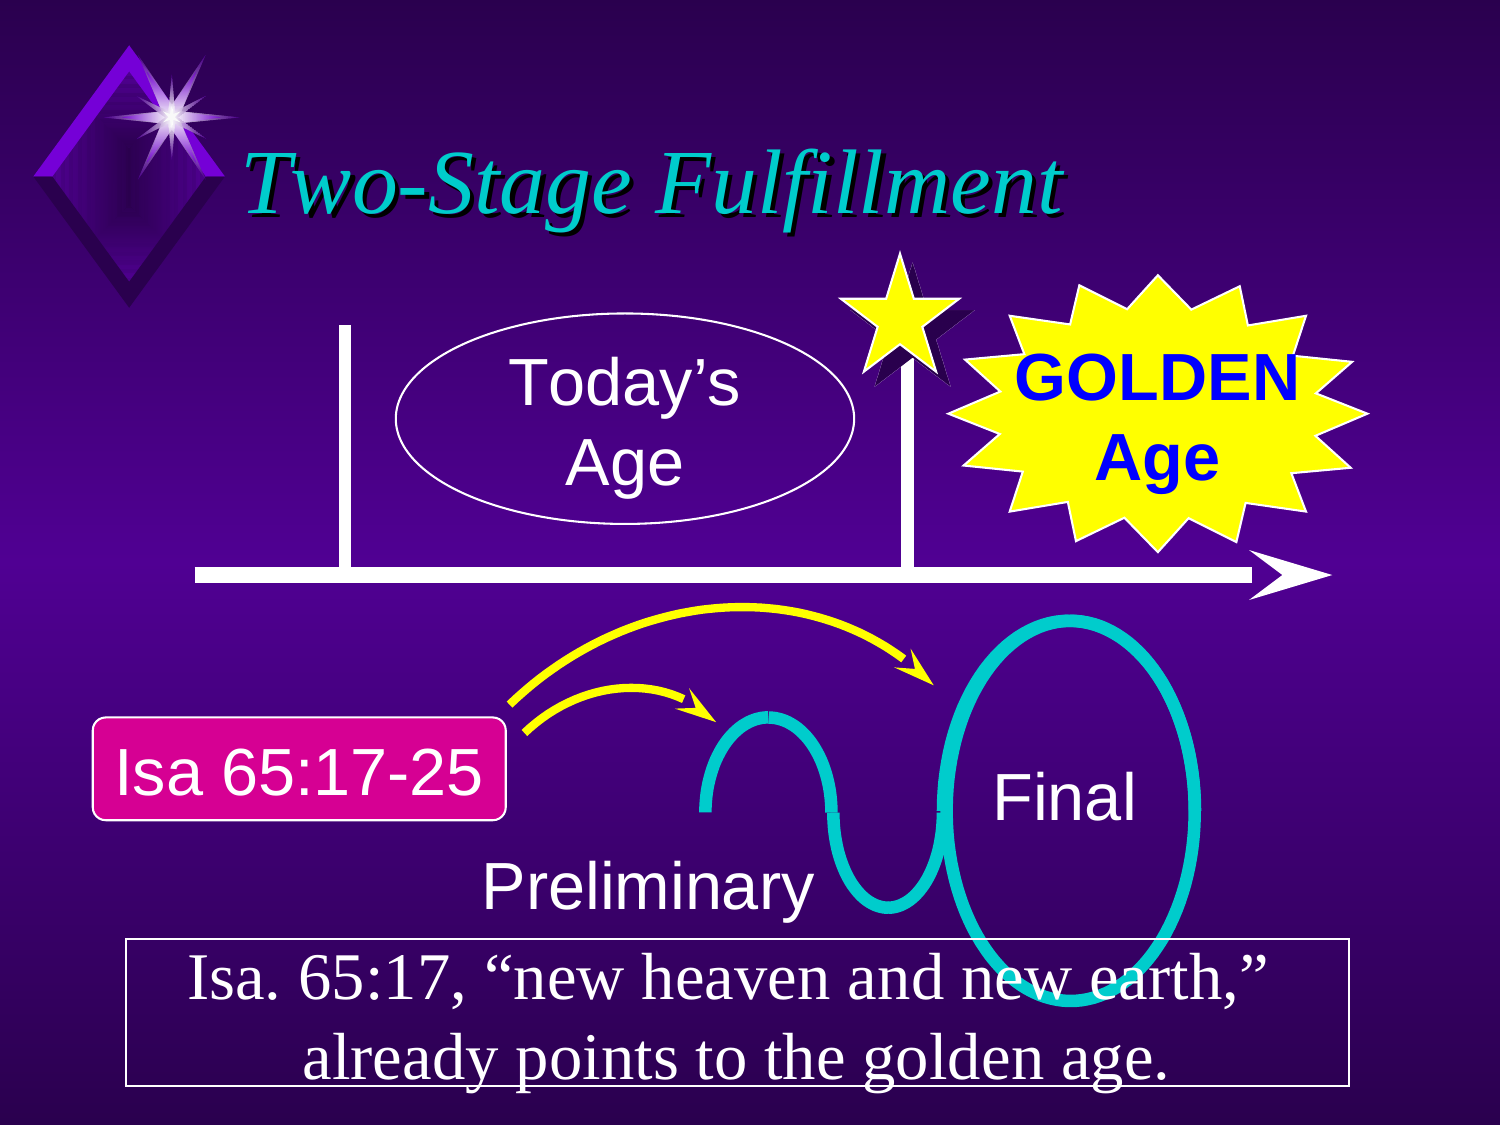

# Two-Stage Fulfillment
GOLDEN
Age
Today’s Age
Final
Preliminary
Isa 65:17-25
Isa. 65:17, “new heaven and new earth,”
already points to the golden age.